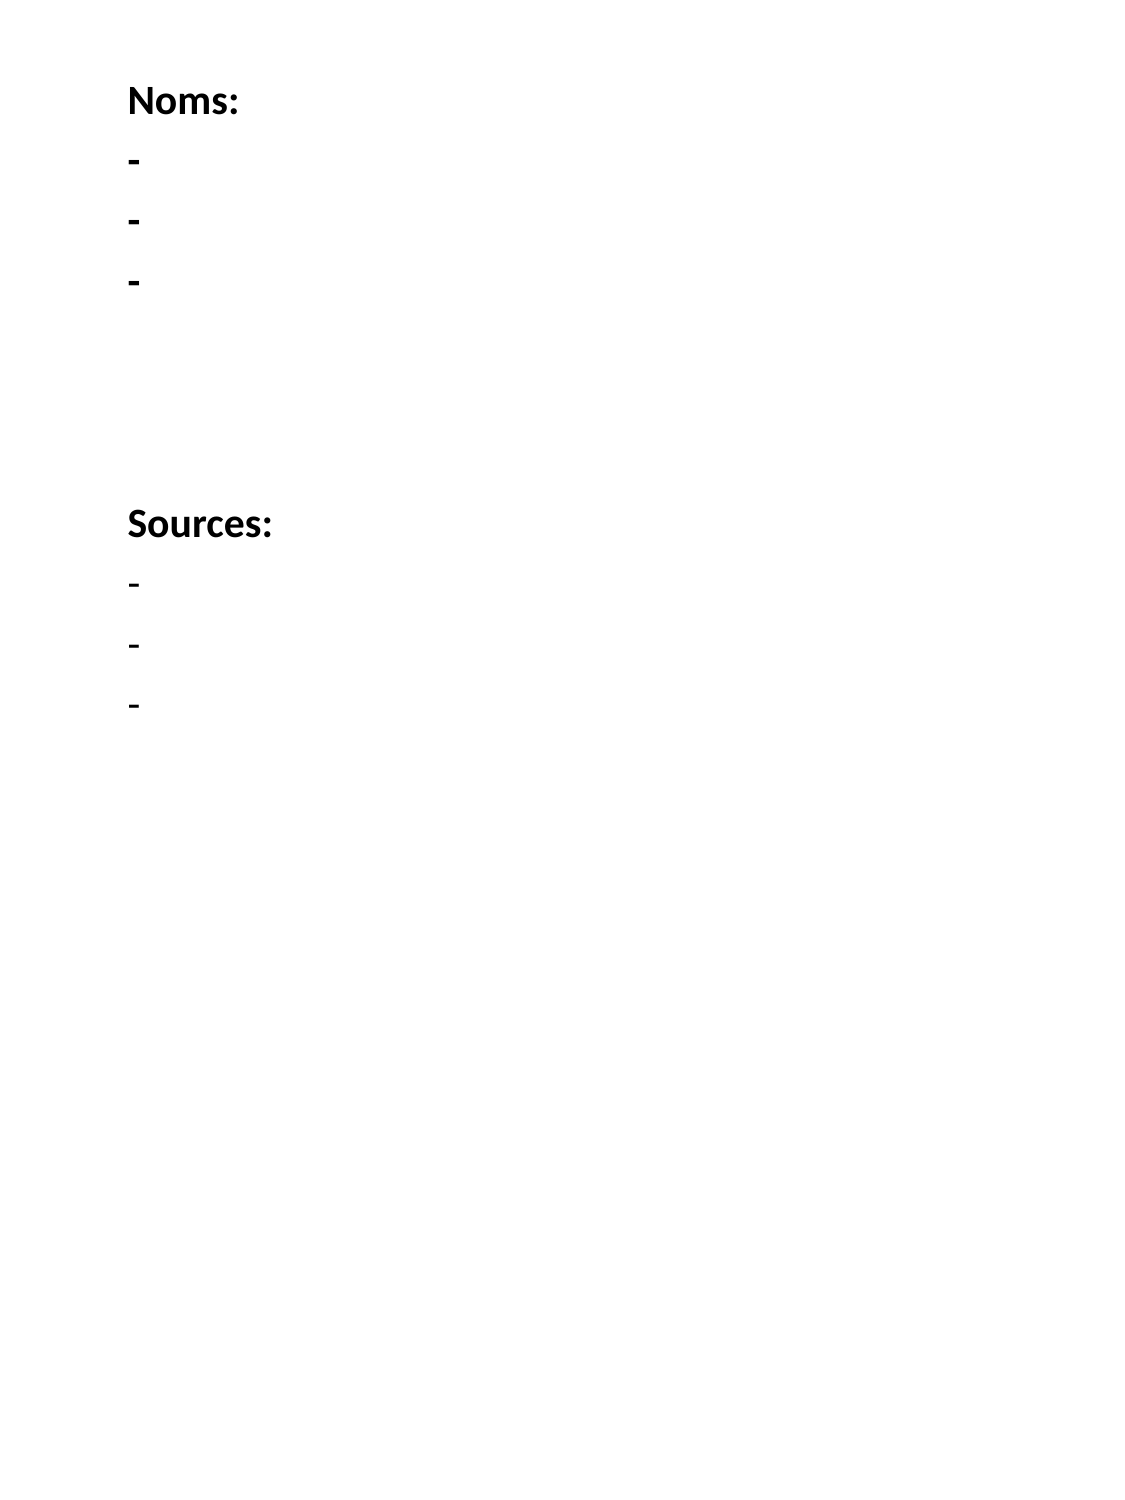

# Noms:
-
-
-
Sources:
-
-
-